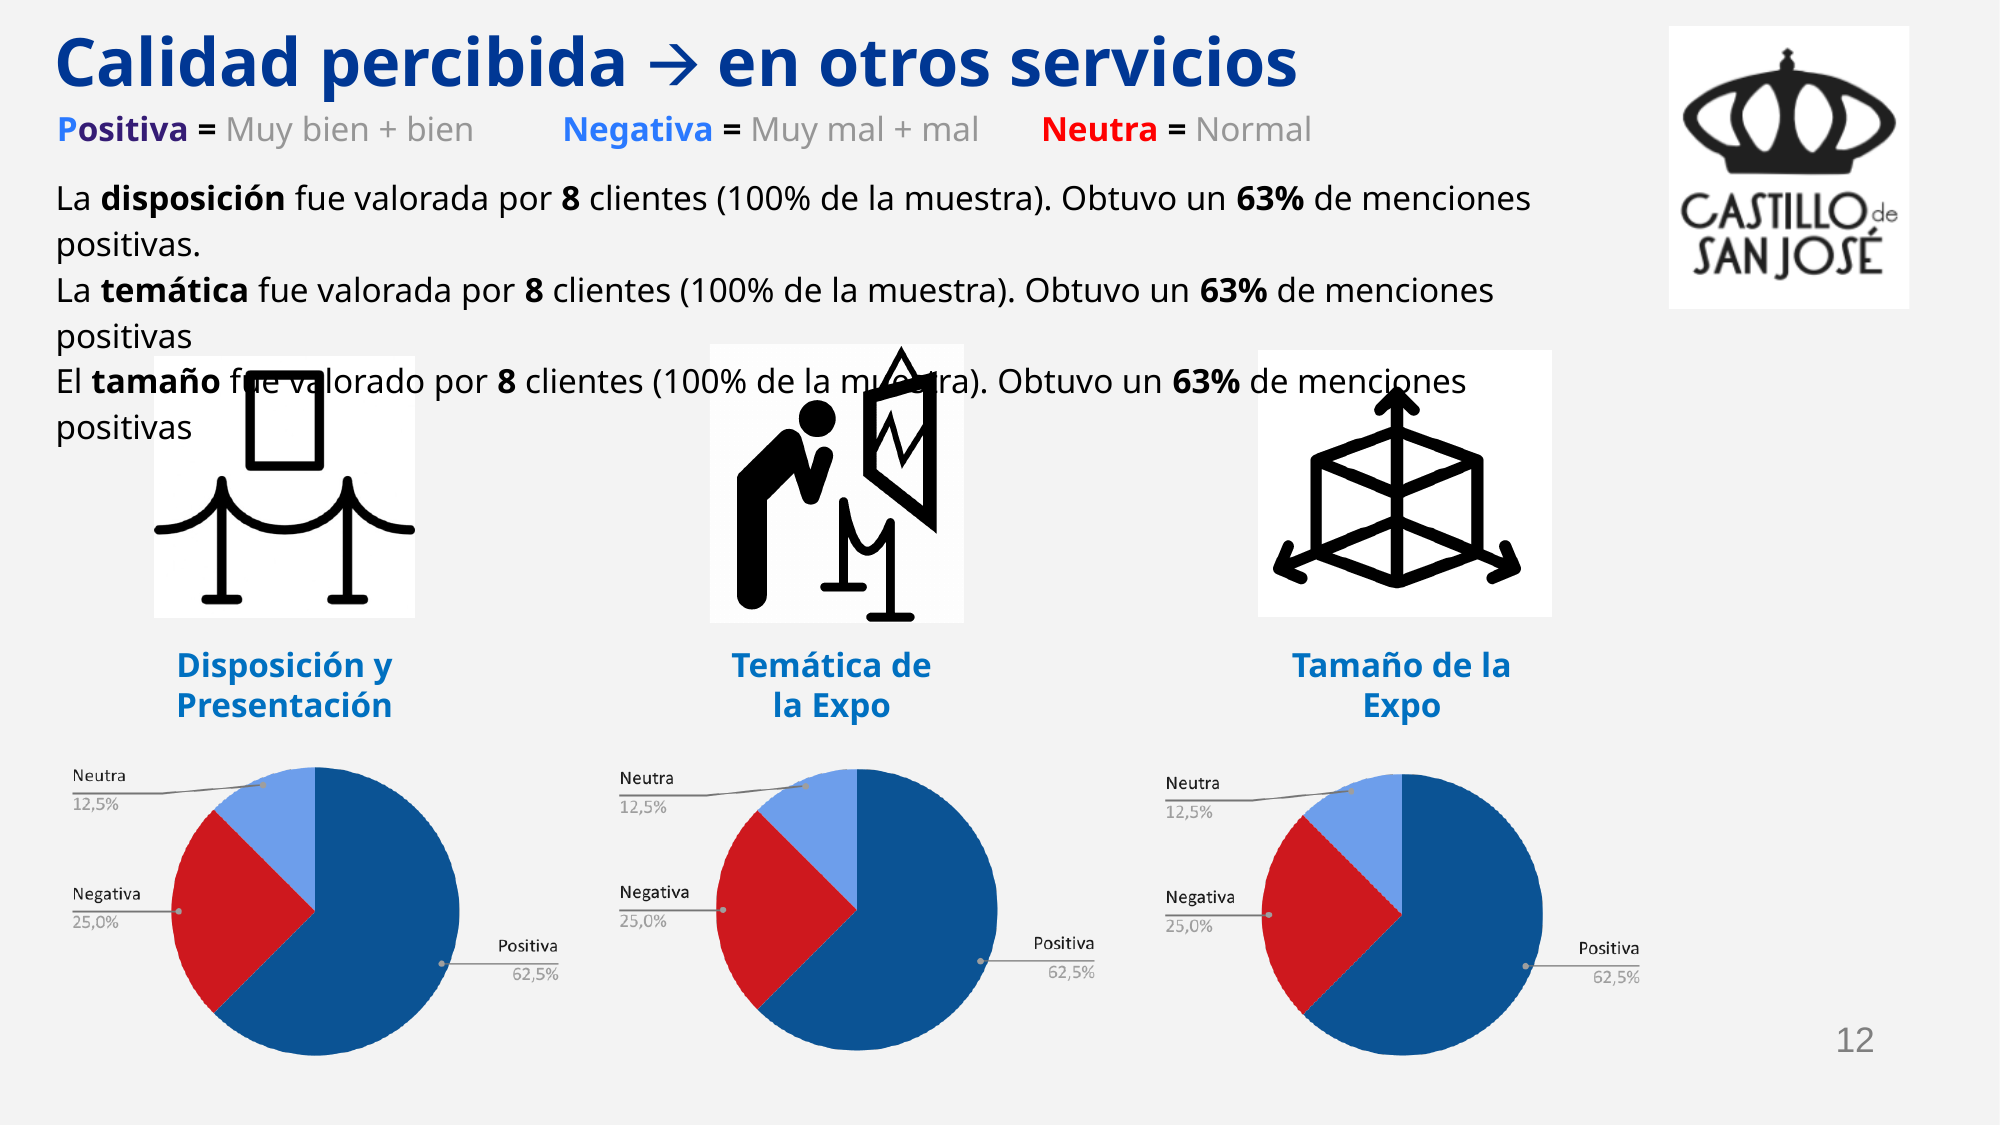

Calidad percibida 🡪 en otros servicios
Positiva = Muy bien + bien Negativa = Muy mal + mal Neutra = Normal
La disposición fue valorada por 8 clientes (100% de la muestra). Obtuvo un 63% de menciones positivas.
La temática fue valorada por 8 clientes (100% de la muestra). Obtuvo un 63% de menciones positivas
El tamaño fue valorado por 8 clientes (100% de la muestra). Obtuvo un 63% de menciones positivas
Disposición y Presentación
Temática de la Expo
Tamaño de la Expo